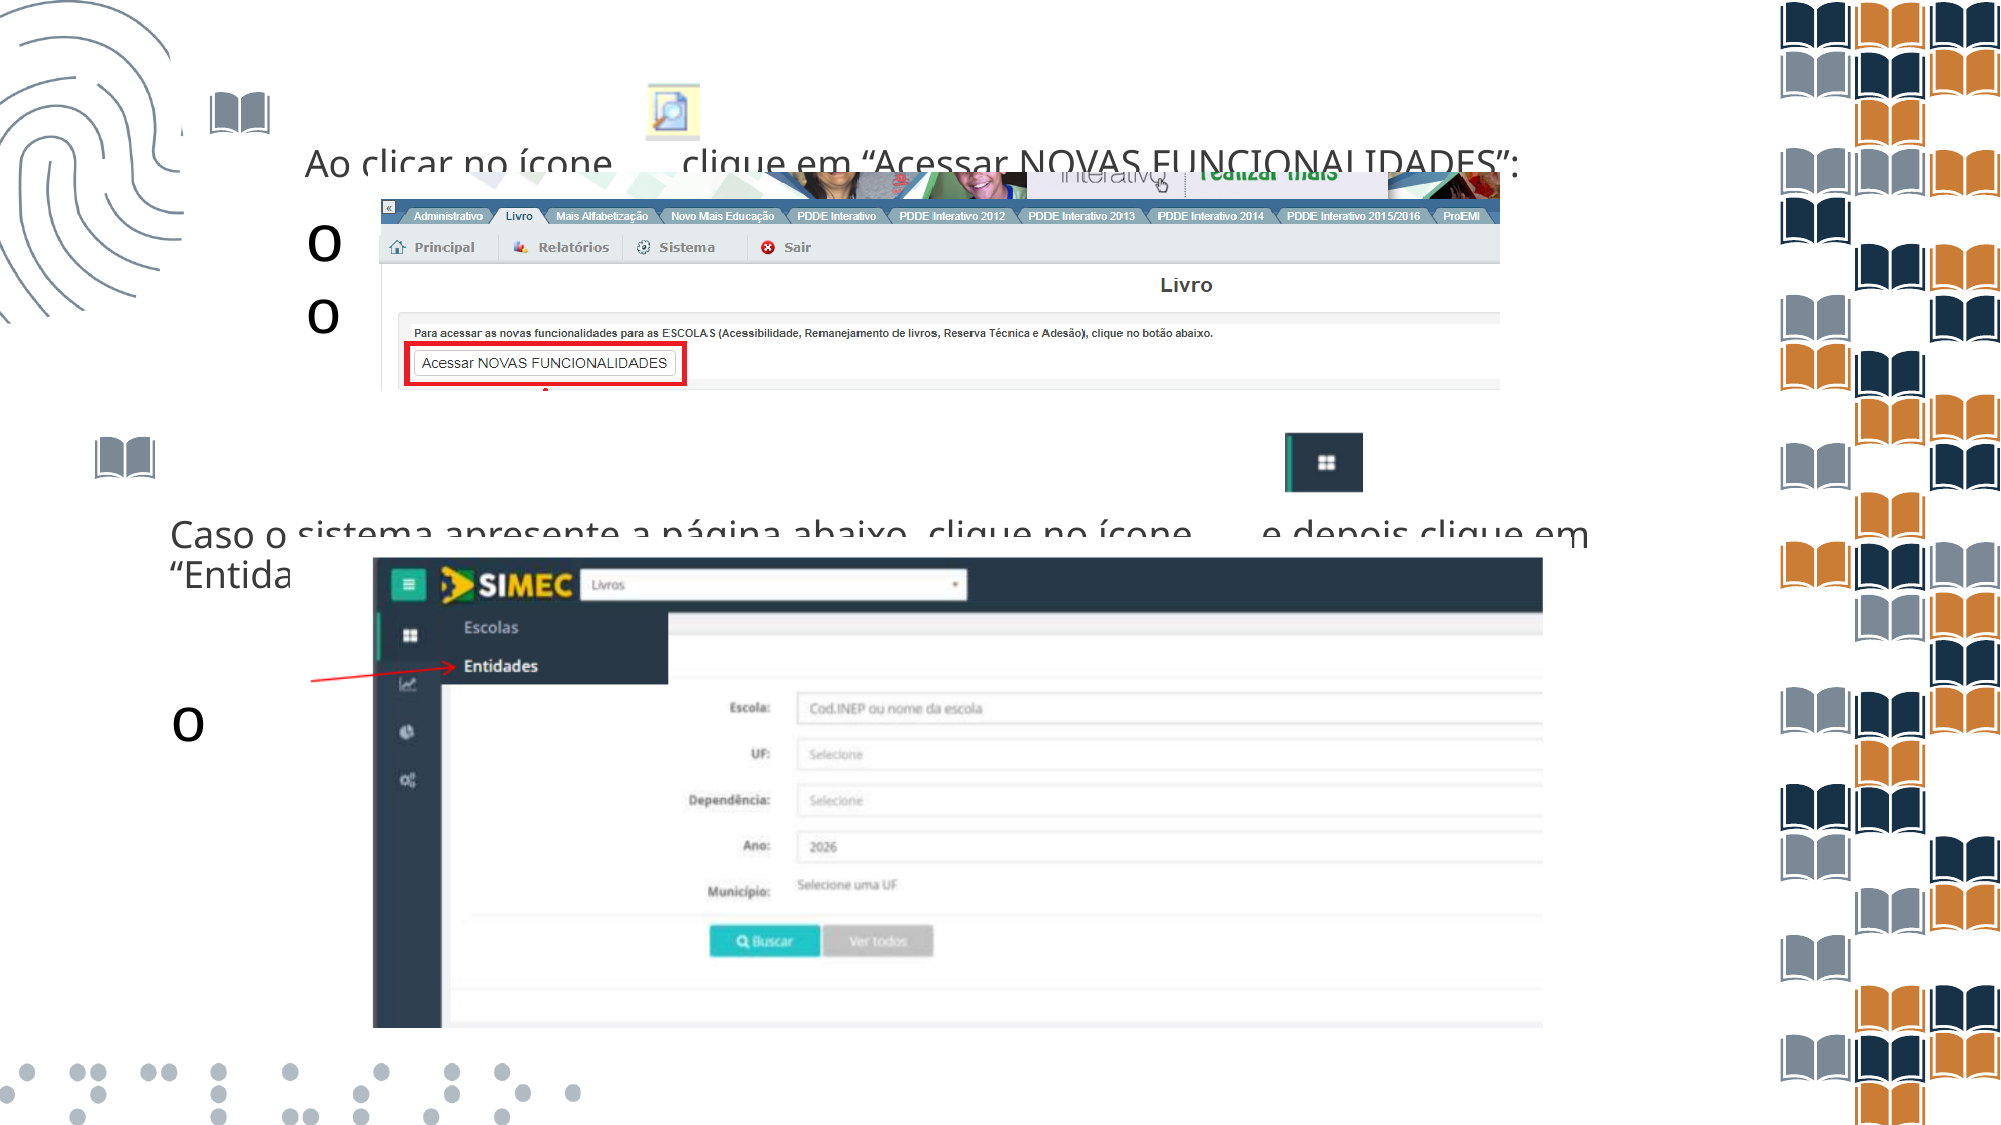

Ao clicar no ícone , clique em “Acessar NOVAS FUNCIONALIDADES”:
Caso o sistema apresente a página abaixo, clique no ícone e depois clique em “Entidades”: